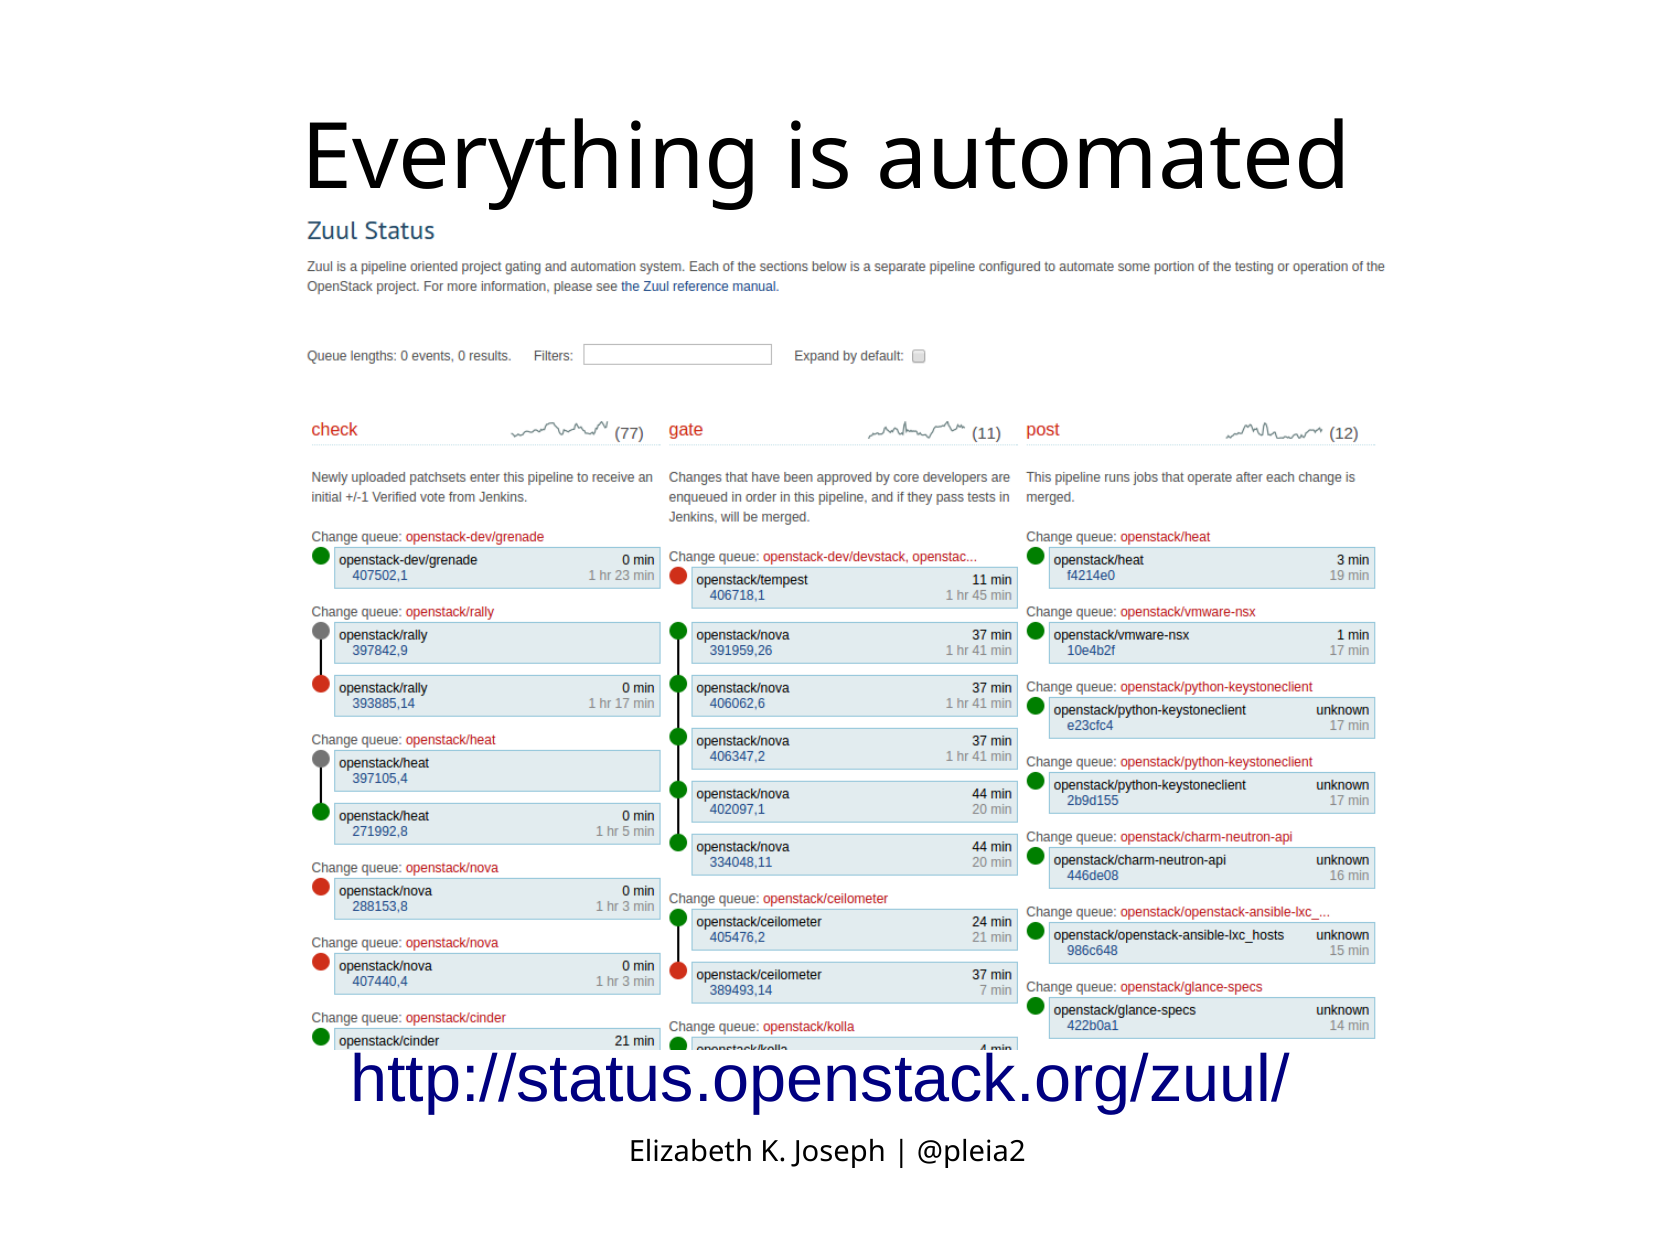

# Everything is automated
http://status.openstack.org/zuul/
Elizabeth K. Joseph | @pleia2